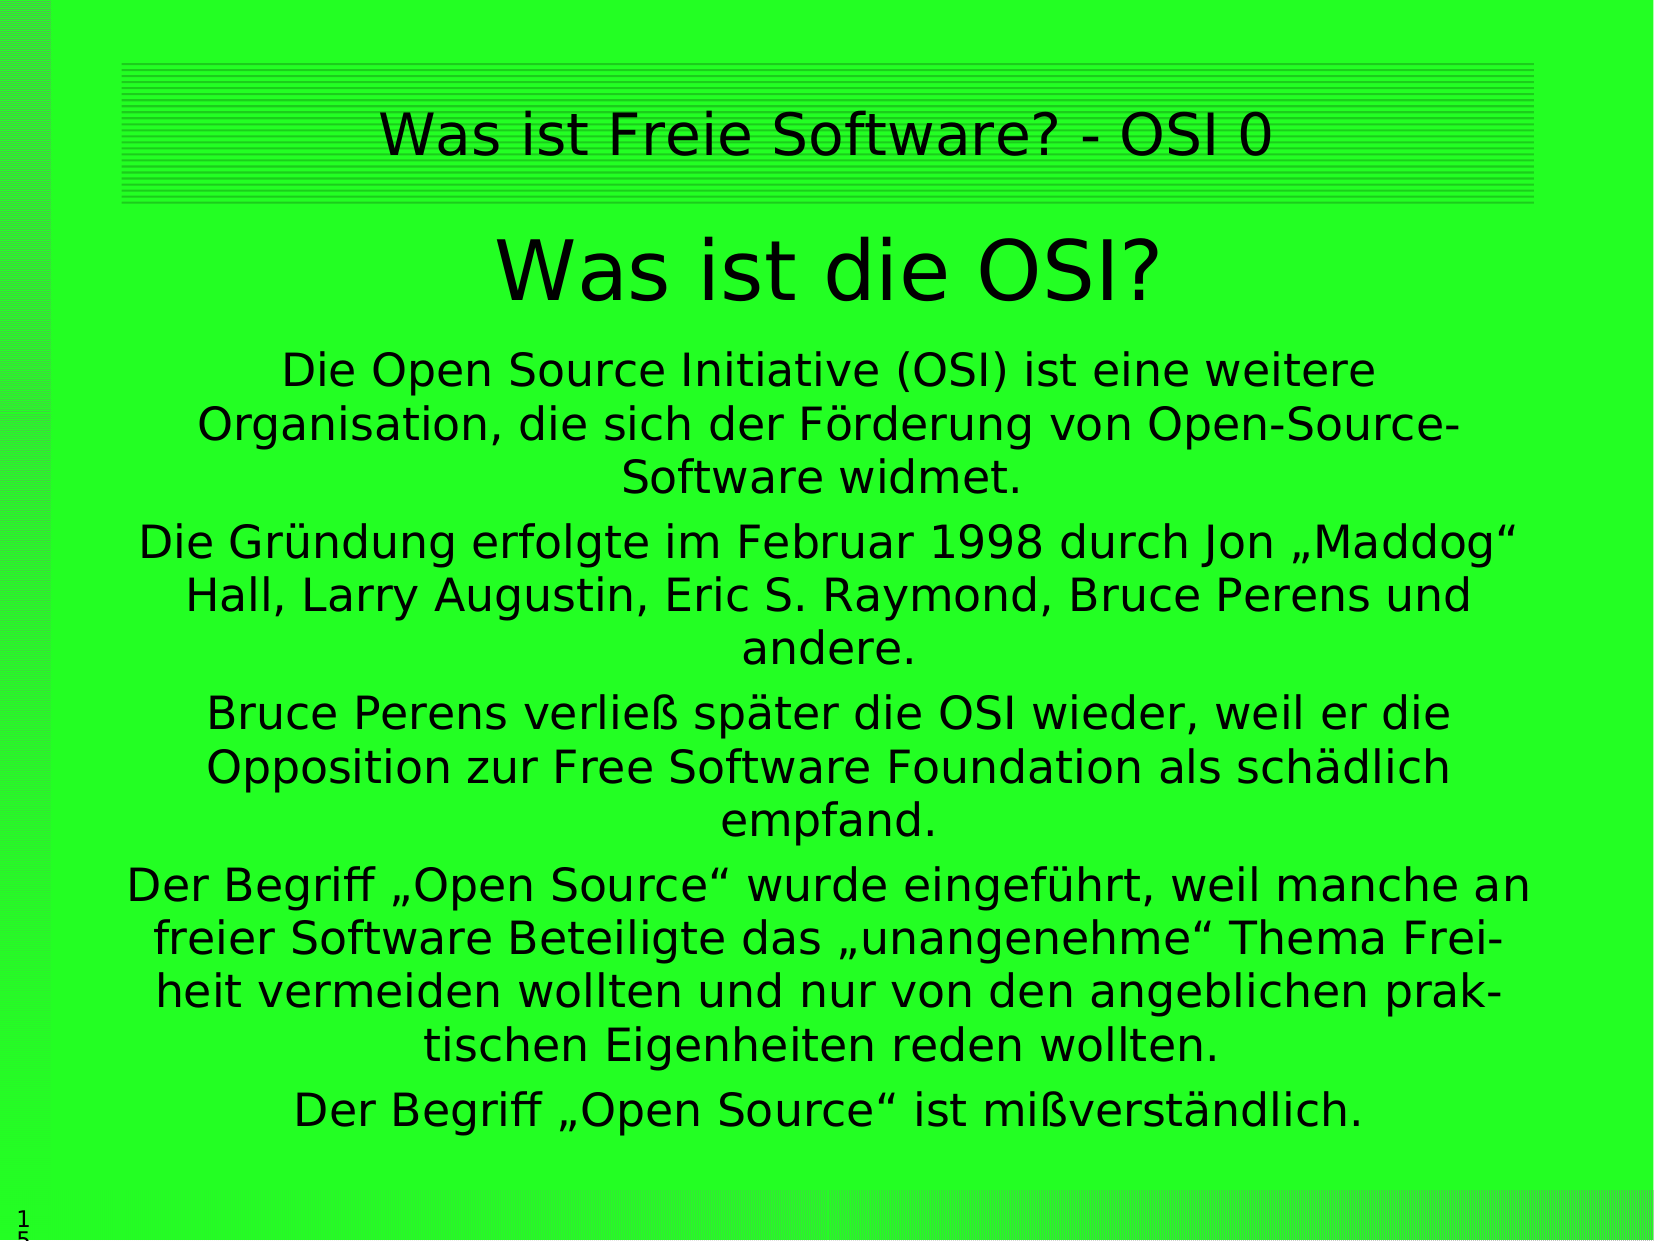

Was ist Freie Software? - OSI 0
# Was ist die OSI?
Die Open Source Initiative (OSI) ist eine weitere Organisation, die sich der Förderung von Open-Source-Software widmet.
Die Gründung erfolgte im Februar 1998 durch Jon „Maddog“ Hall, Larry Augustin, Eric S. Raymond, Bruce Perens und andere.
Bruce Perens verließ später die OSI wieder, weil er die Opposition zur Free Software Foundation als schädlich empfand.
Der Begriff „Open Source“ wurde eingeführt, weil manche an freier Software Beteiligte das „unangenehme“ Thema Frei-heit vermeiden wollten und nur von den angeblichen prak-tischen Eigenheiten reden wollten.
Der Begriff „Open Source“ ist mißverständlich.